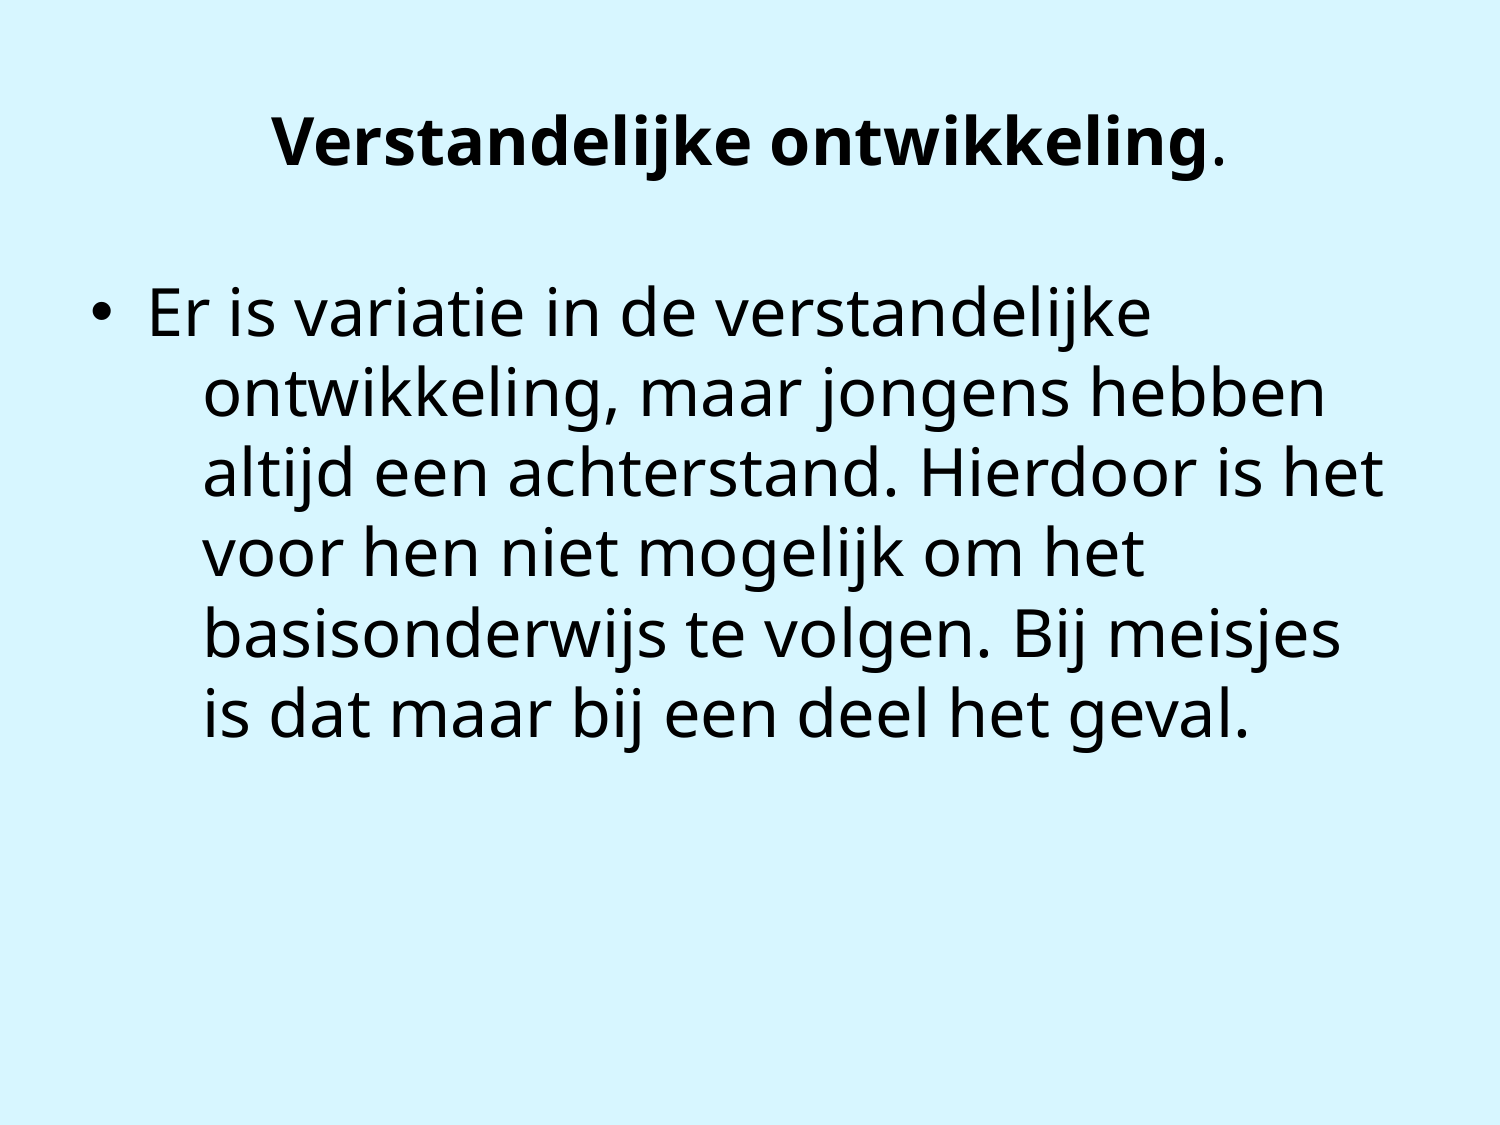

# Verstandelijke ontwikkeling.
Er is variatie in de verstandelijke ontwikkeling, maar jongens hebben altijd een achterstand. Hierdoor is het voor hen niet mogelijk om het basisonderwijs te volgen. Bij meisjes is dat maar bij een deel het geval.